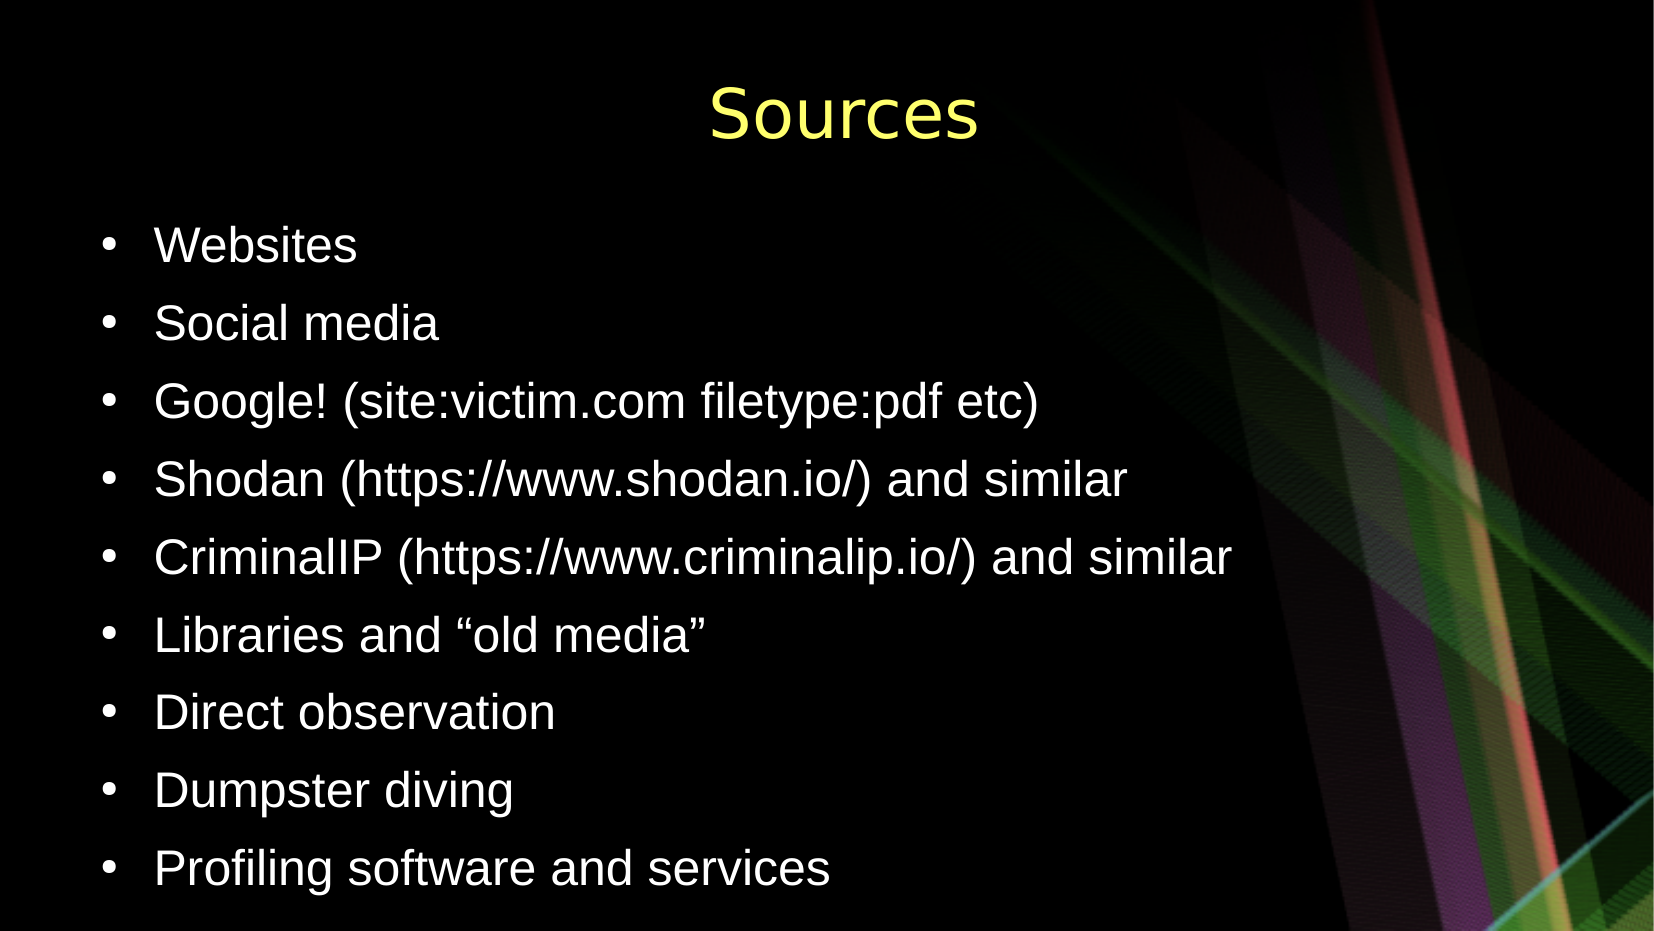

# Sources
Websites
Social media
Google! (site:victim.com filetype:pdf etc)
Shodan (https://www.shodan.io/) and similar
CriminalIP (https://www.criminalip.io/) and similar
Libraries and “old media”
Direct observation
Dumpster diving
Profiling software and services